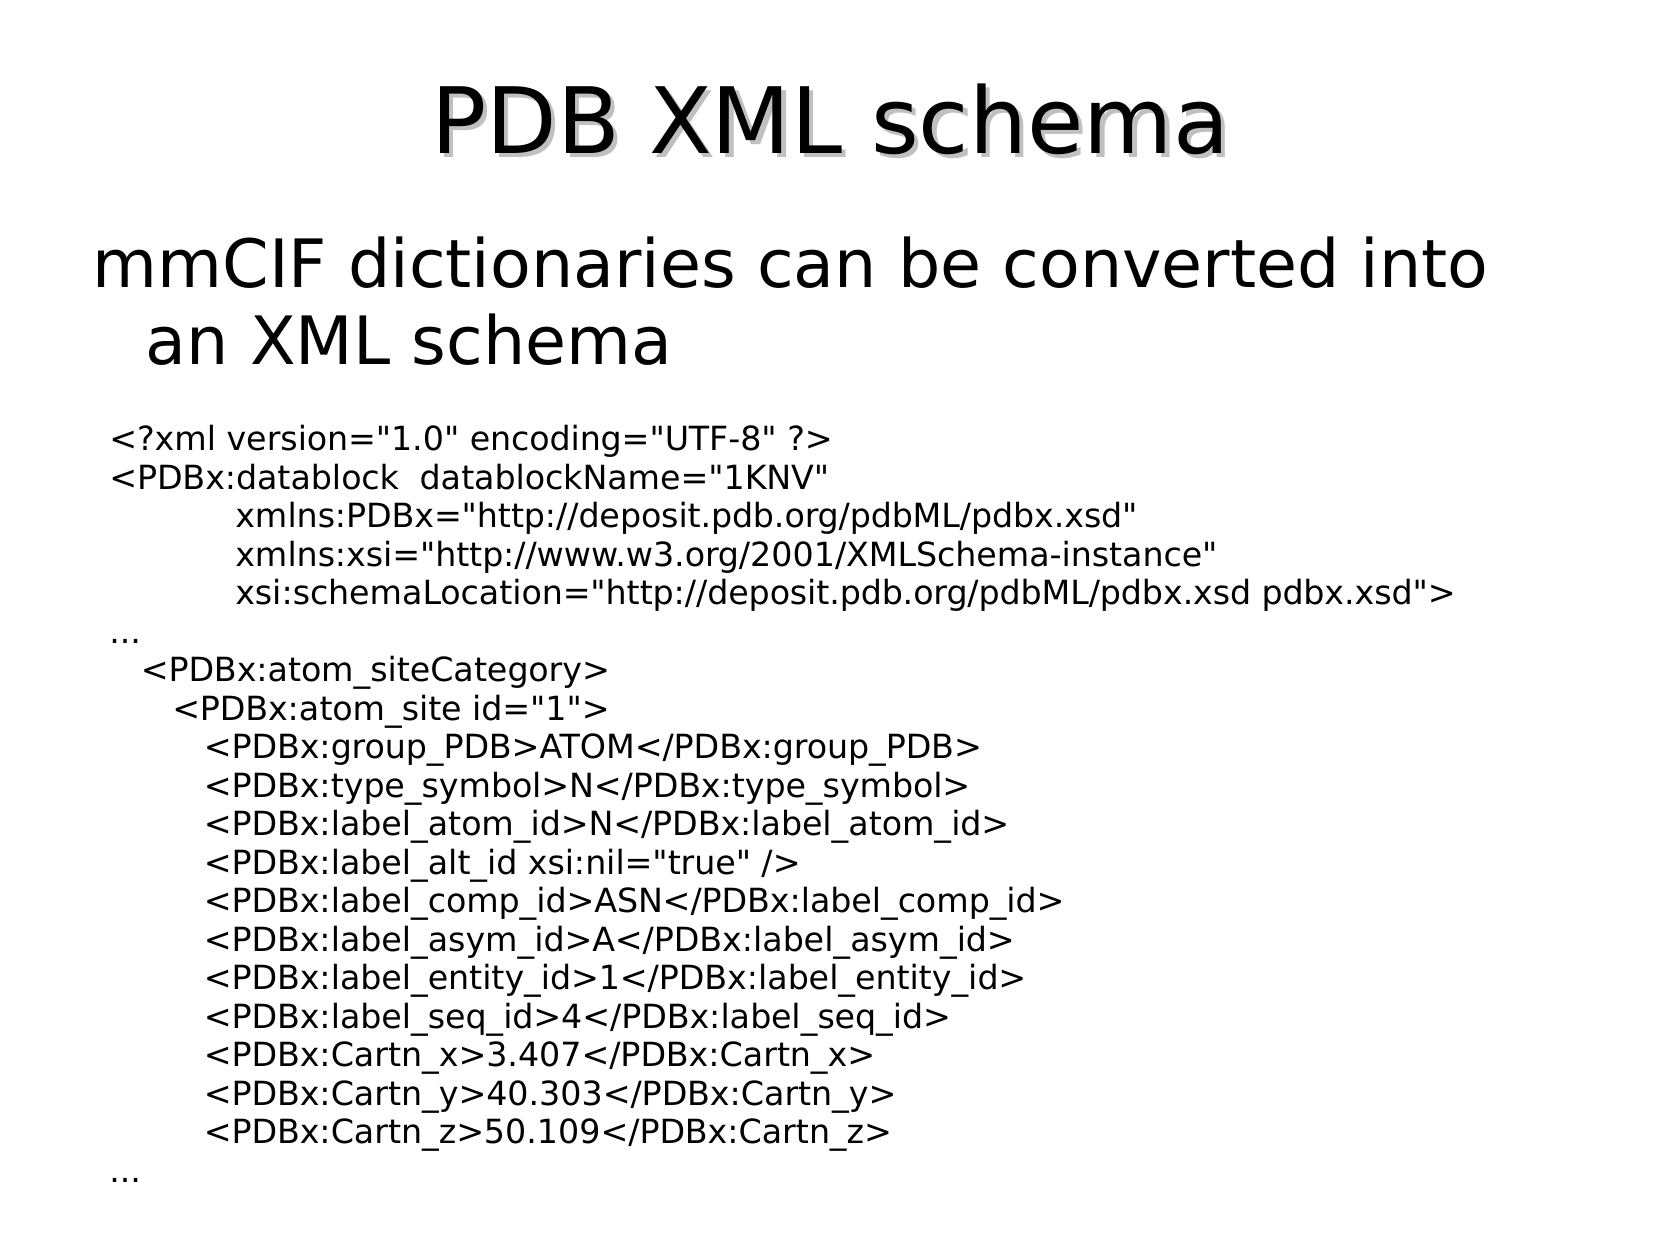

# PDB XML schema
mmCIF dictionaries can be converted into an XML schema
<?xml version="1.0" encoding="UTF-8" ?>
<PDBx:datablock datablockName="1KNV"
 xmlns:PDBx="http://deposit.pdb.org/pdbML/pdbx.xsd"
 xmlns:xsi="http://www.w3.org/2001/XMLSchema-instance"
 xsi:schemaLocation="http://deposit.pdb.org/pdbML/pdbx.xsd pdbx.xsd">
...
 <PDBx:atom_siteCategory>
 <PDBx:atom_site id="1">
 <PDBx:group_PDB>ATOM</PDBx:group_PDB>
 <PDBx:type_symbol>N</PDBx:type_symbol>
 <PDBx:label_atom_id>N</PDBx:label_atom_id>
 <PDBx:label_alt_id xsi:nil="true" />
 <PDBx:label_comp_id>ASN</PDBx:label_comp_id>
 <PDBx:label_asym_id>A</PDBx:label_asym_id>
 <PDBx:label_entity_id>1</PDBx:label_entity_id>
 <PDBx:label_seq_id>4</PDBx:label_seq_id>
 <PDBx:Cartn_x>3.407</PDBx:Cartn_x>
 <PDBx:Cartn_y>40.303</PDBx:Cartn_y>
 <PDBx:Cartn_z>50.109</PDBx:Cartn_z>
...